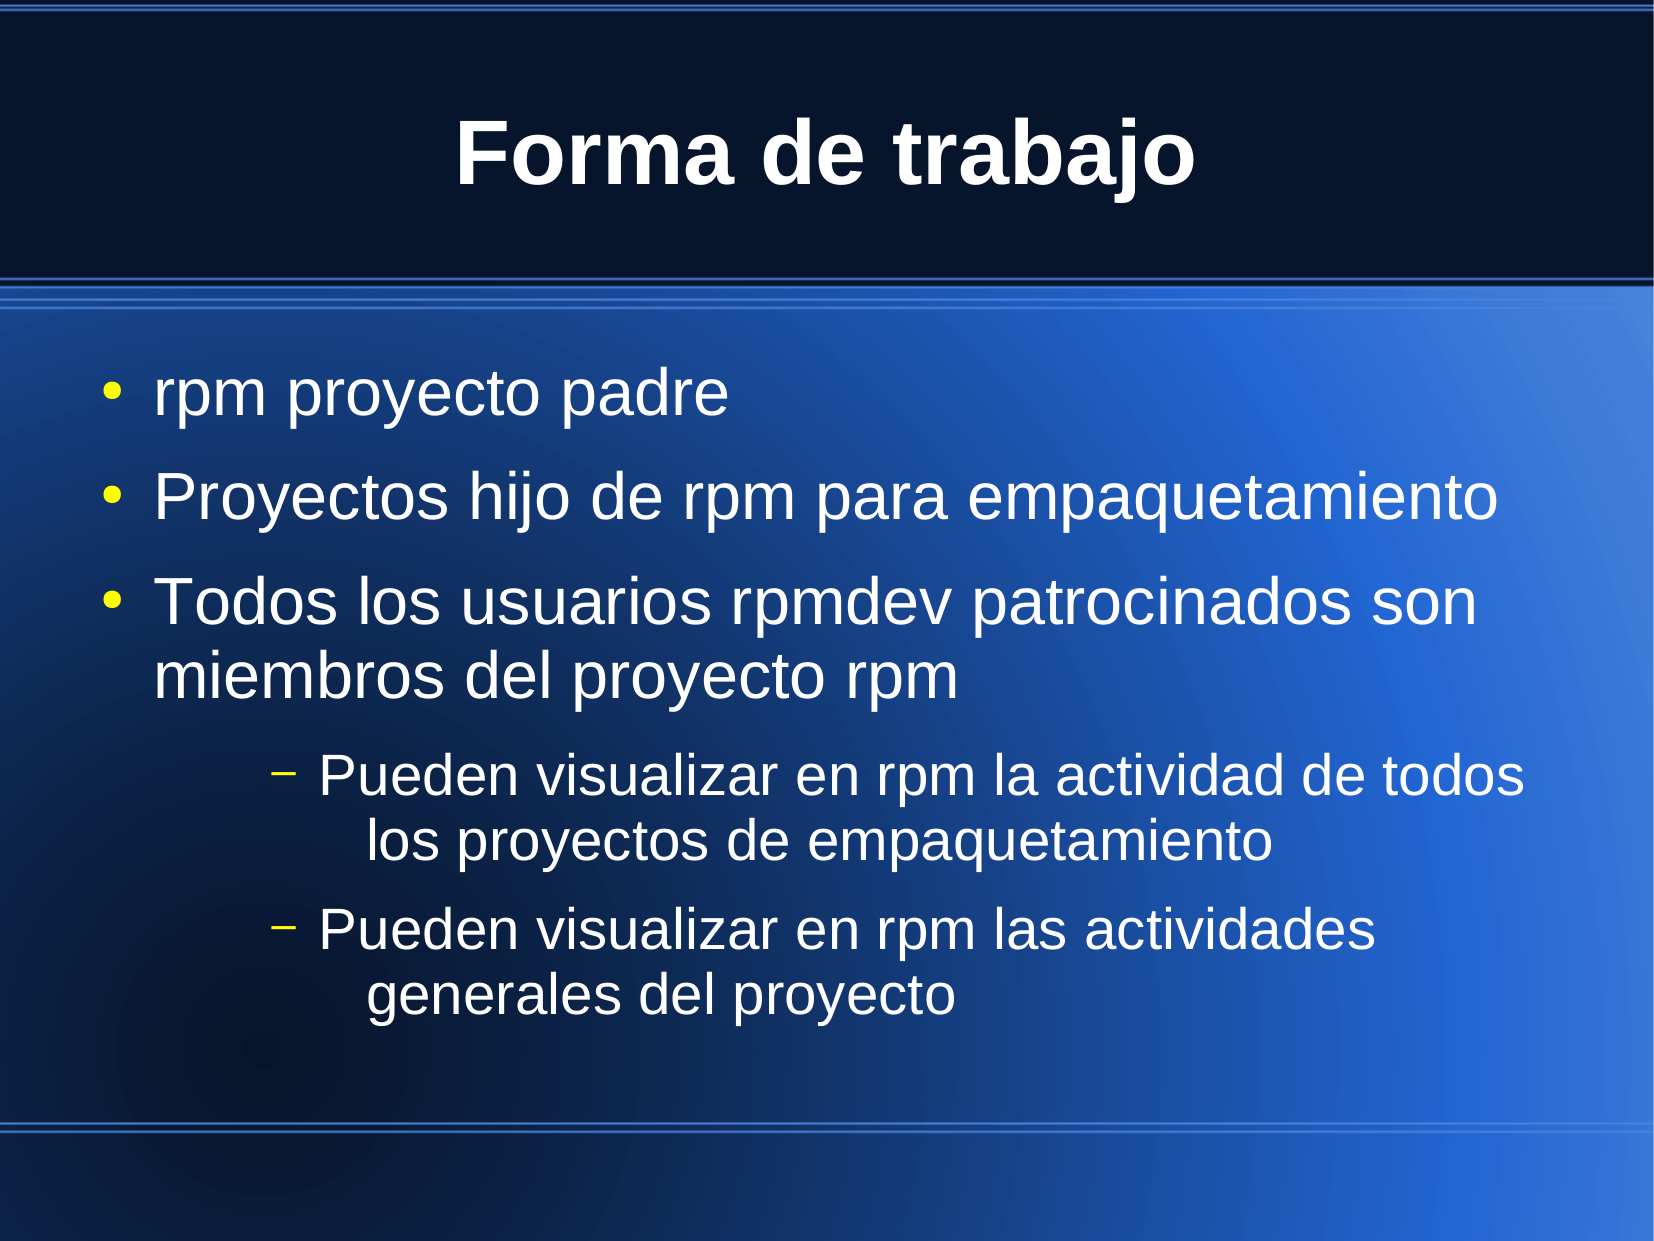

# Forma de trabajo
rpm proyecto padre
Proyectos hijo de rpm para empaquetamiento
Todos los usuarios rpmdev patrocinados son miembros del proyecto rpm
Pueden visualizar en rpm la actividad de todos los proyectos de empaquetamiento
Pueden visualizar en rpm las actividades generales del proyecto